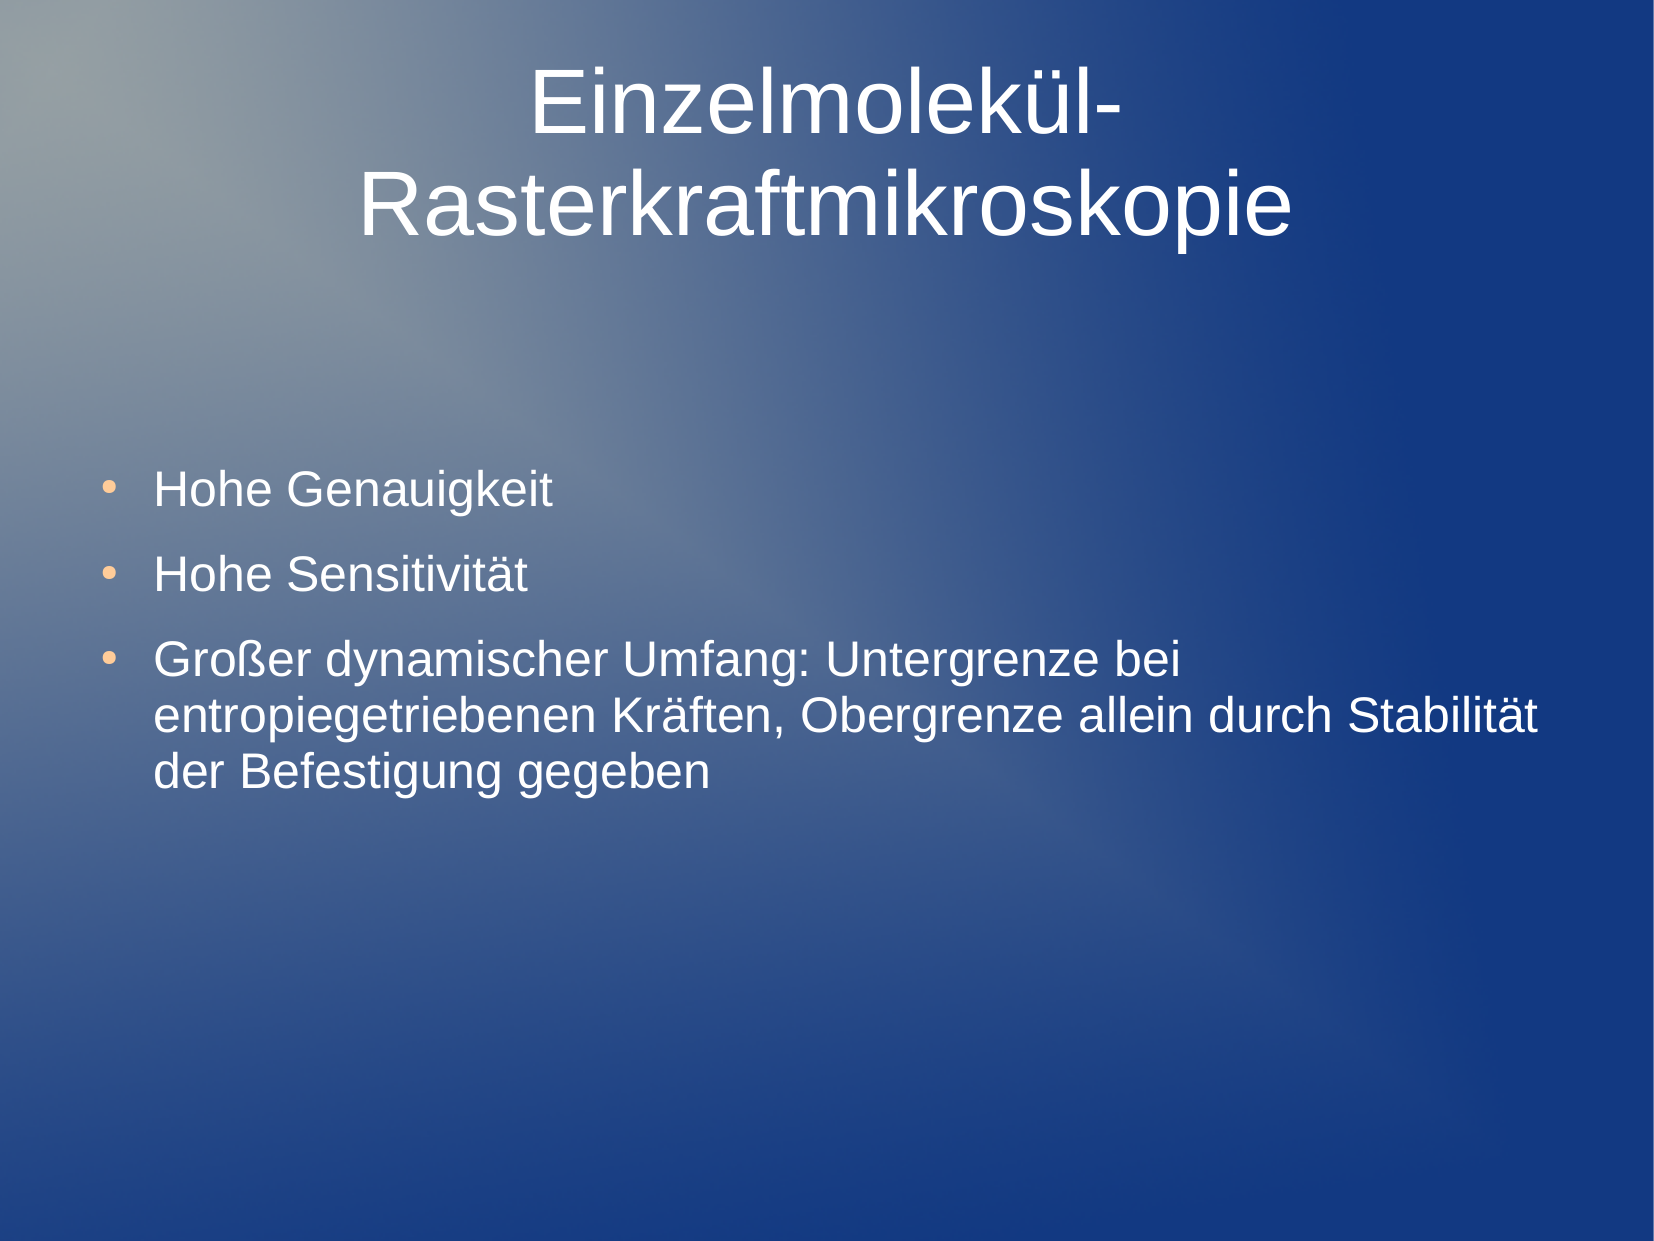

# Einzelmolekül-Rasterkraftmikroskopie
Hohe Genauigkeit
Hohe Sensitivität
Großer dynamischer Umfang: Untergrenze bei entropiegetriebenen Kräften, Obergrenze allein durch Stabilität der Befestigung gegeben